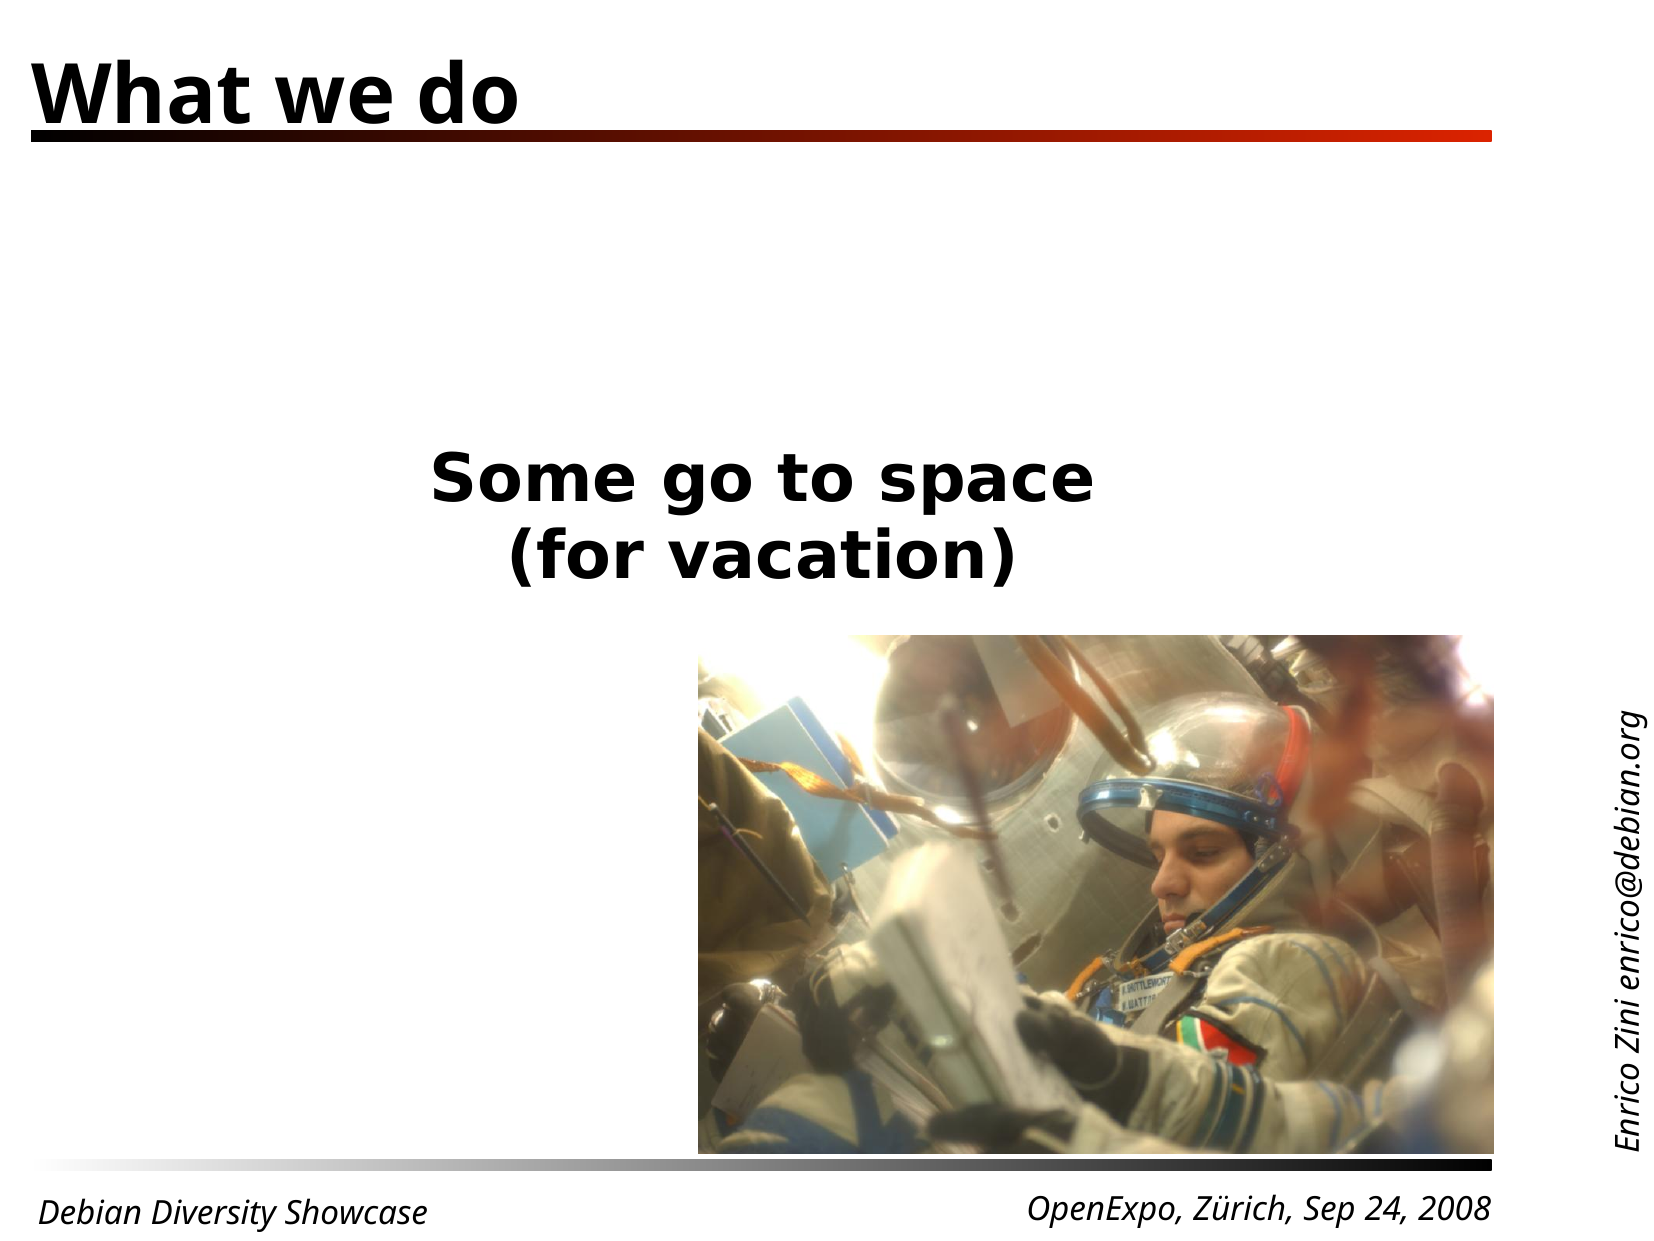

What we do
Some go to space
(for vacation)